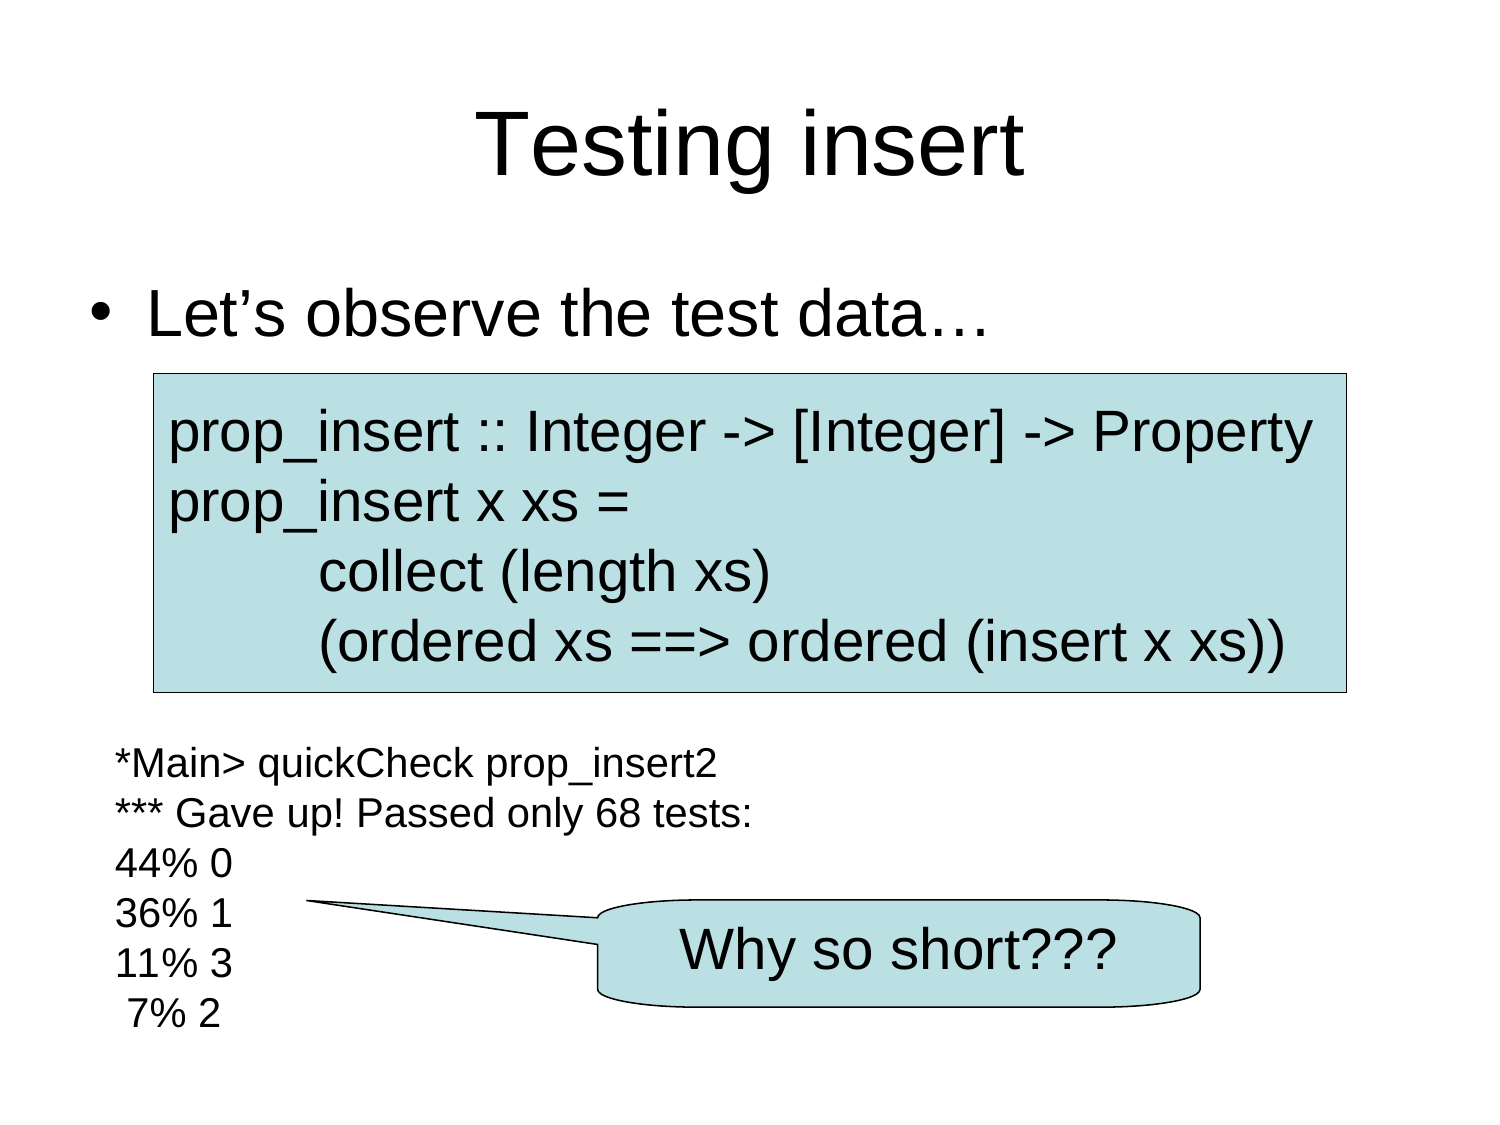

# Testing insert
Let’s observe the test data…
prop_insert :: Integer -> [Integer] -> Property
prop_insert x xs =
	collect (length xs)
	(ordered xs ==> ordered (insert x xs))
*Main> quickCheck prop_insert2
*** Gave up! Passed only 68 tests:
44% 0
36% 1
11% 3
 7% 2
Why so short???